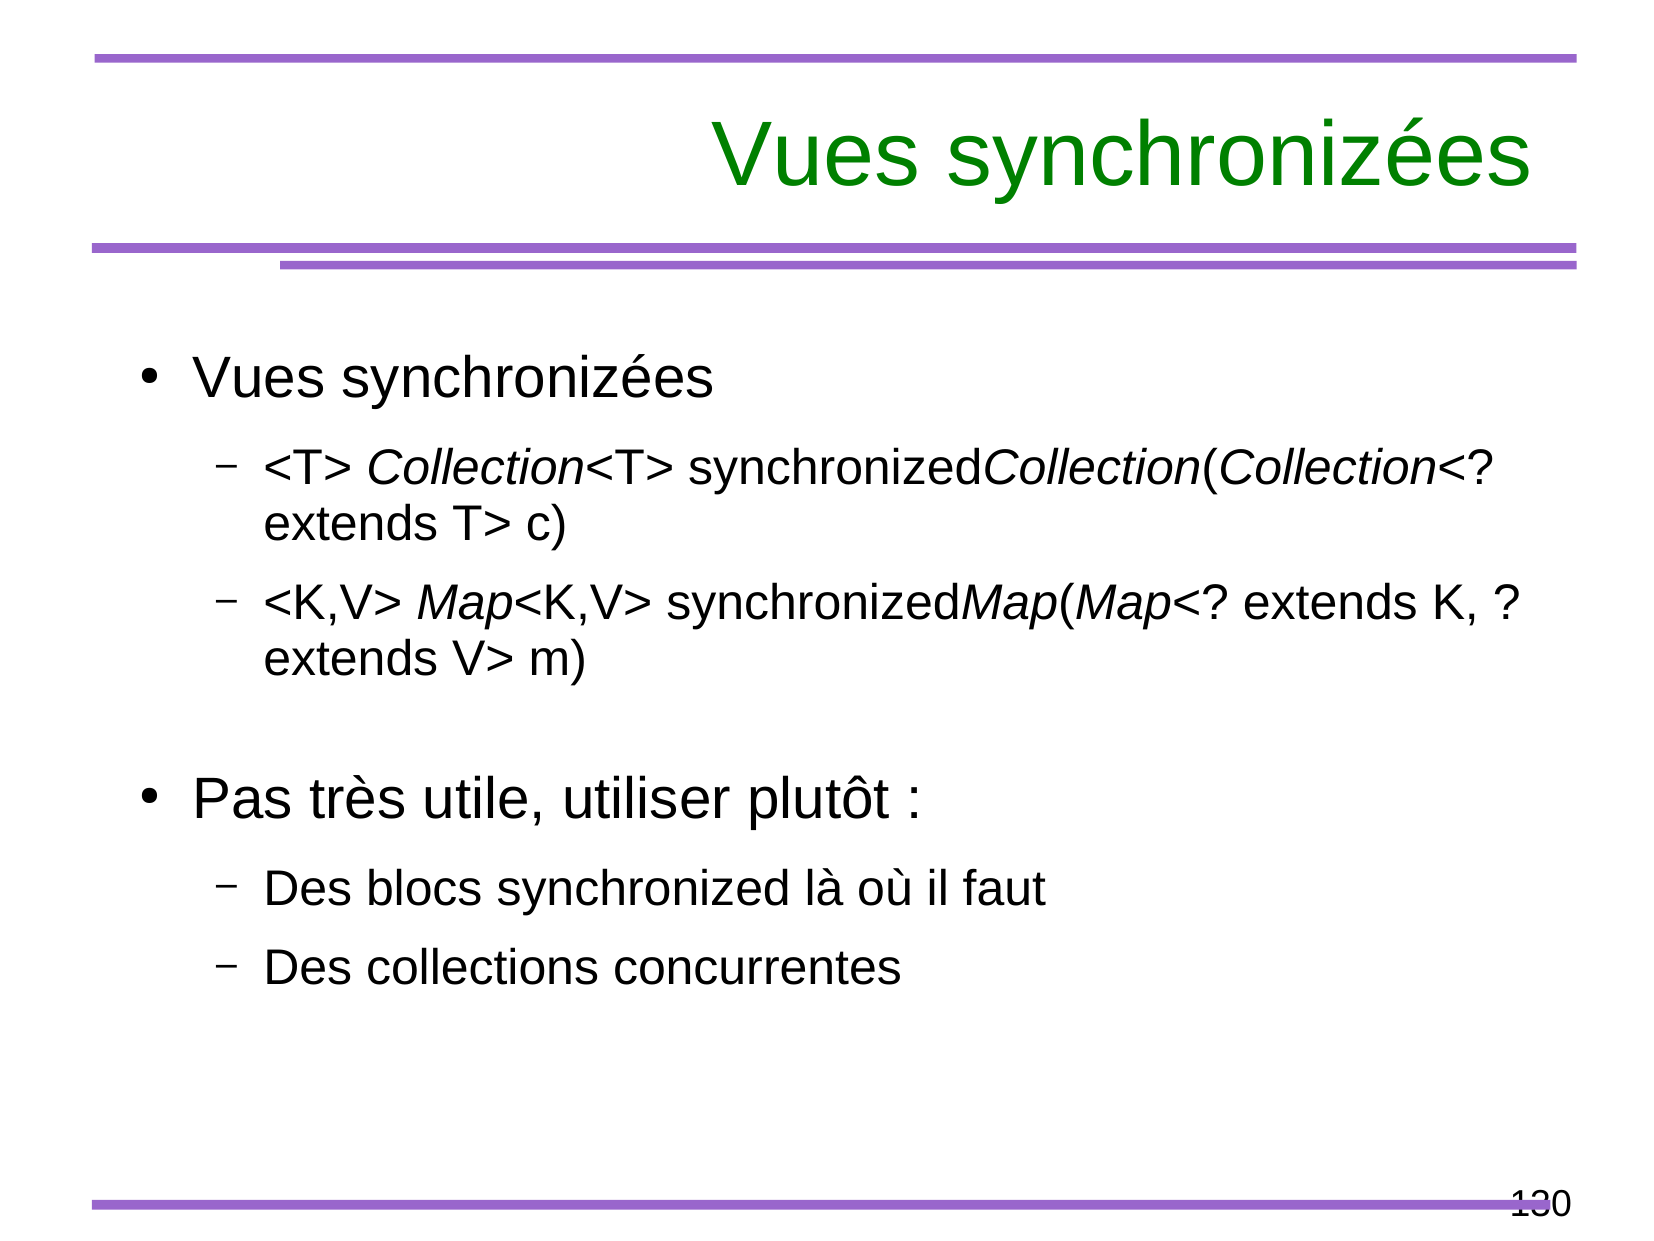

# Vues synchronizées
Vues synchronizées
<T> Collection<T> synchronizedCollection(Collection<? extends T> c)
<K,V> Map<K,V> synchronizedMap(Map<? extends K, ? extends V> m)
Pas très utile, utiliser plutôt :
Des blocs synchronized là où il faut
Des collections concurrentes